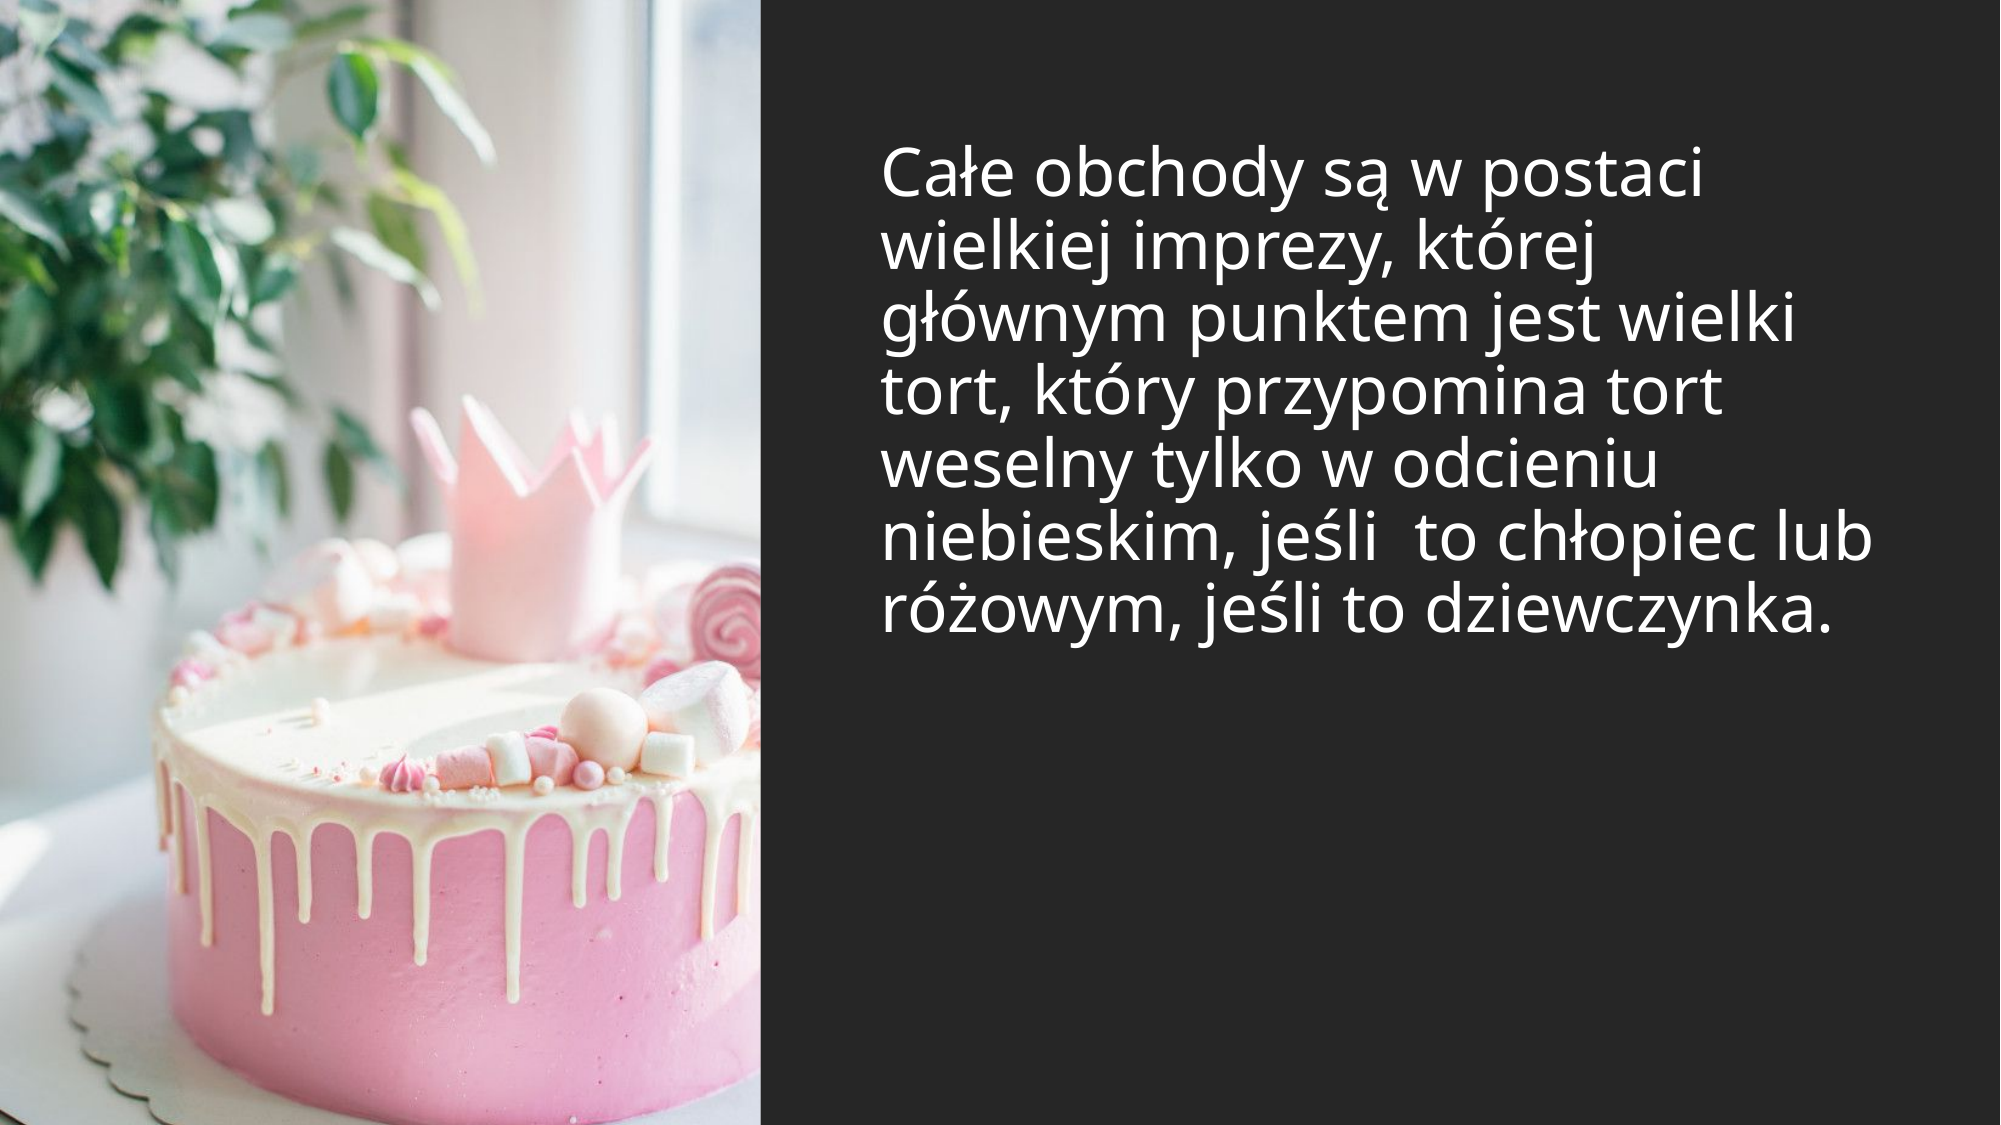

# Całe obchody są w postaci wielkiej imprezy, której głównym punktem jest wielki tort, który przypomina tort weselny tylko w odcieniu niebieskim, jeśli  to chłopiec lub różowym, jeśli to dziewczynka.